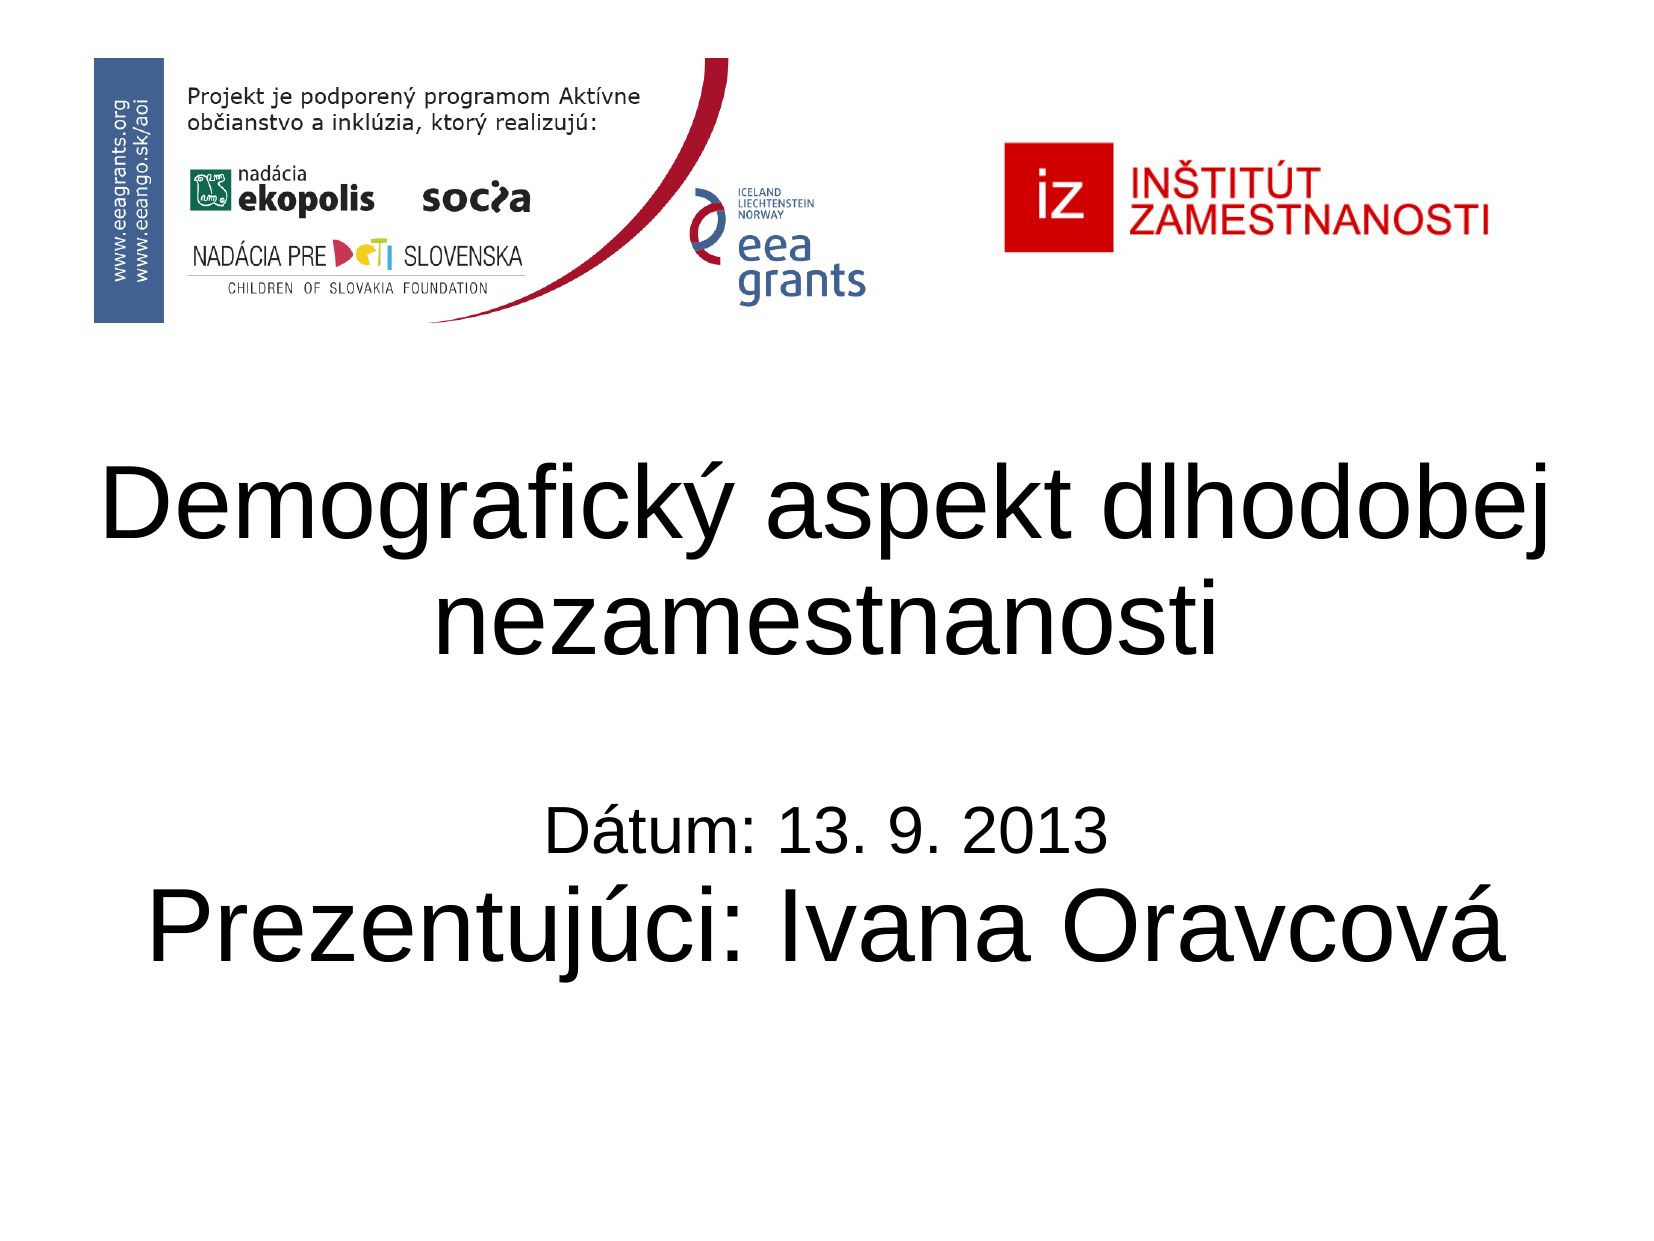

# Demografický aspekt dlhodobej nezamestnanosti
Dátum: 13. 9. 2013
Prezentujúci: Ivana Oravcová